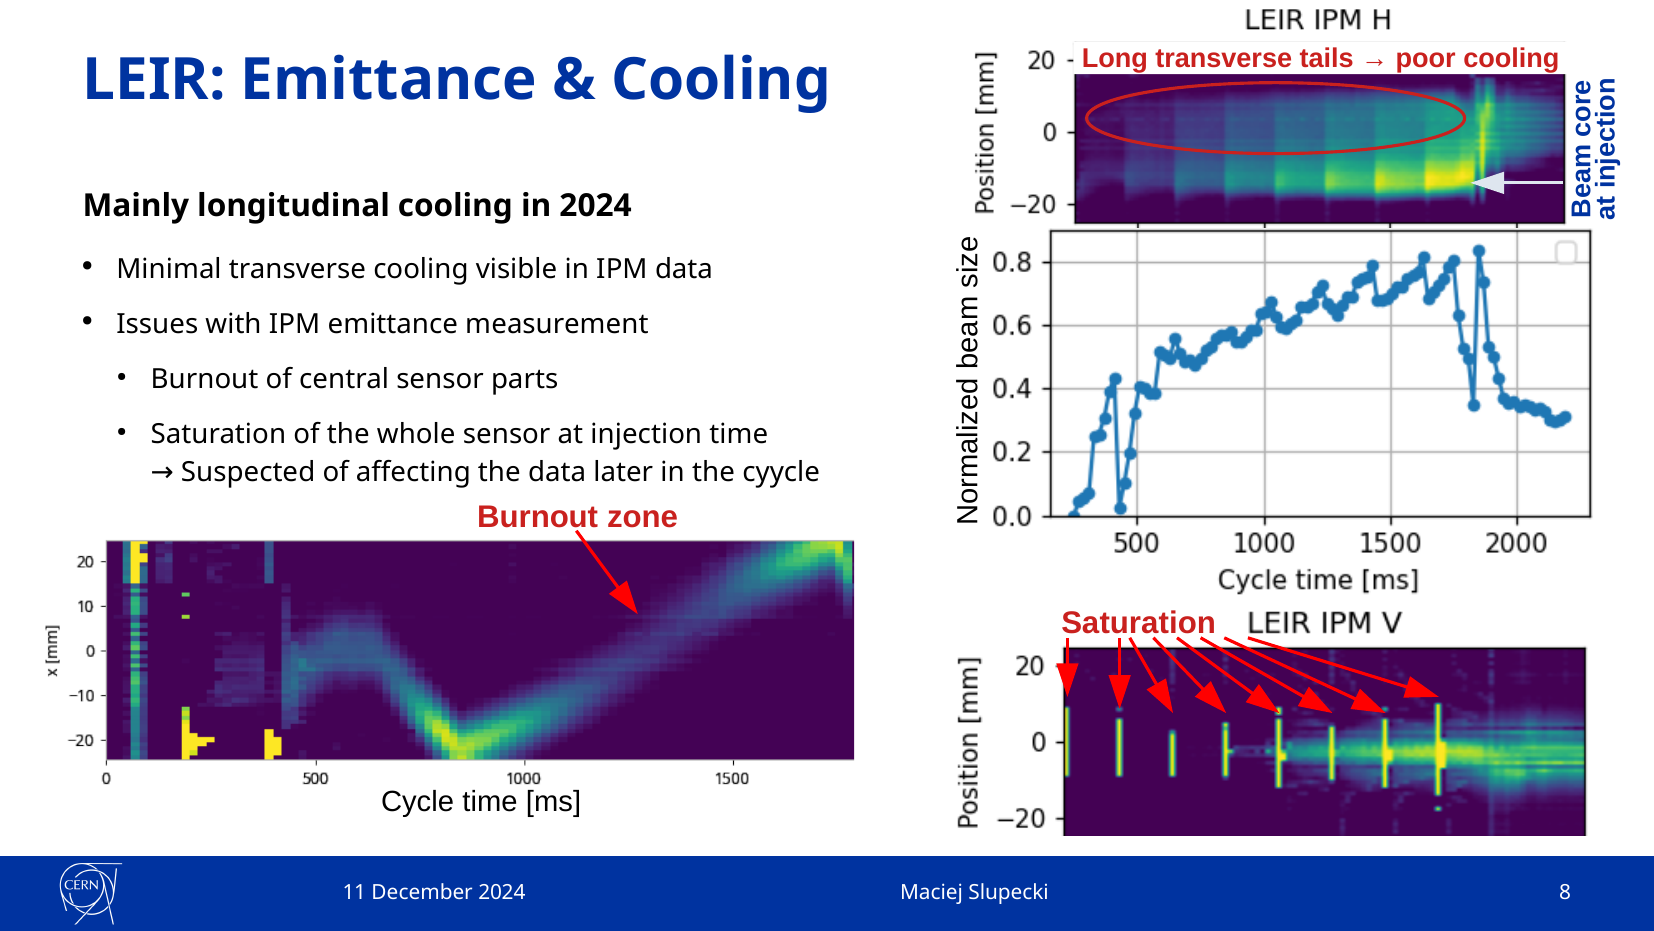

# LEIR: Emittance & Cooling
Long transverse tails → poor cooling
Beam core
at injection
Mainly longitudinal cooling in 2024
Minimal transverse cooling visible in IPM data
Issues with IPM emittance measurement
Burnout of central sensor parts
Saturation of the whole sensor at injection time
→ Suspected of affecting the data later in the cyycle
Normalized beam size
Burnout zone
Saturation
Cycle time [ms]
Presenter | Presentation Title
8